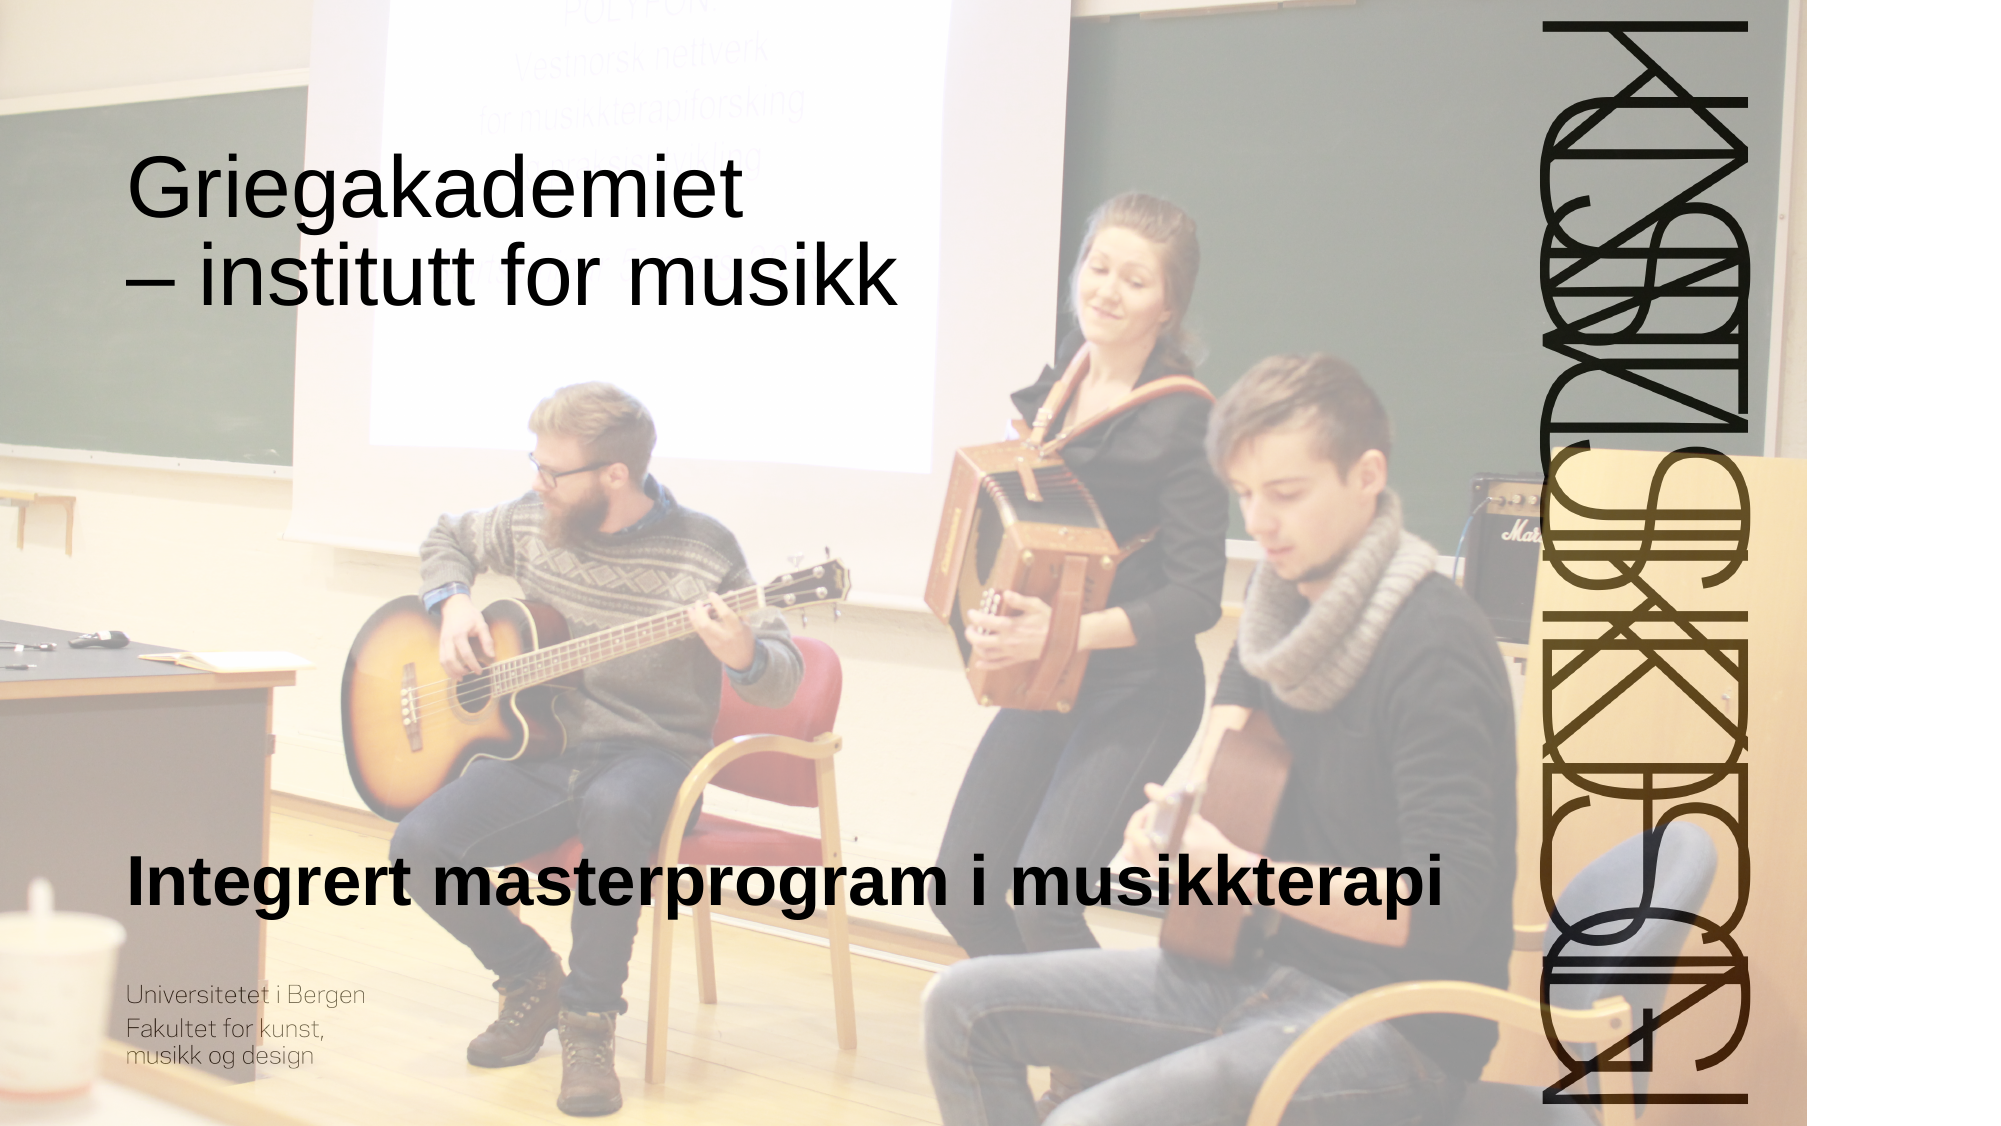

# Griegakademiet – institutt for musikk
Integrert masterprogram i musikkterapi